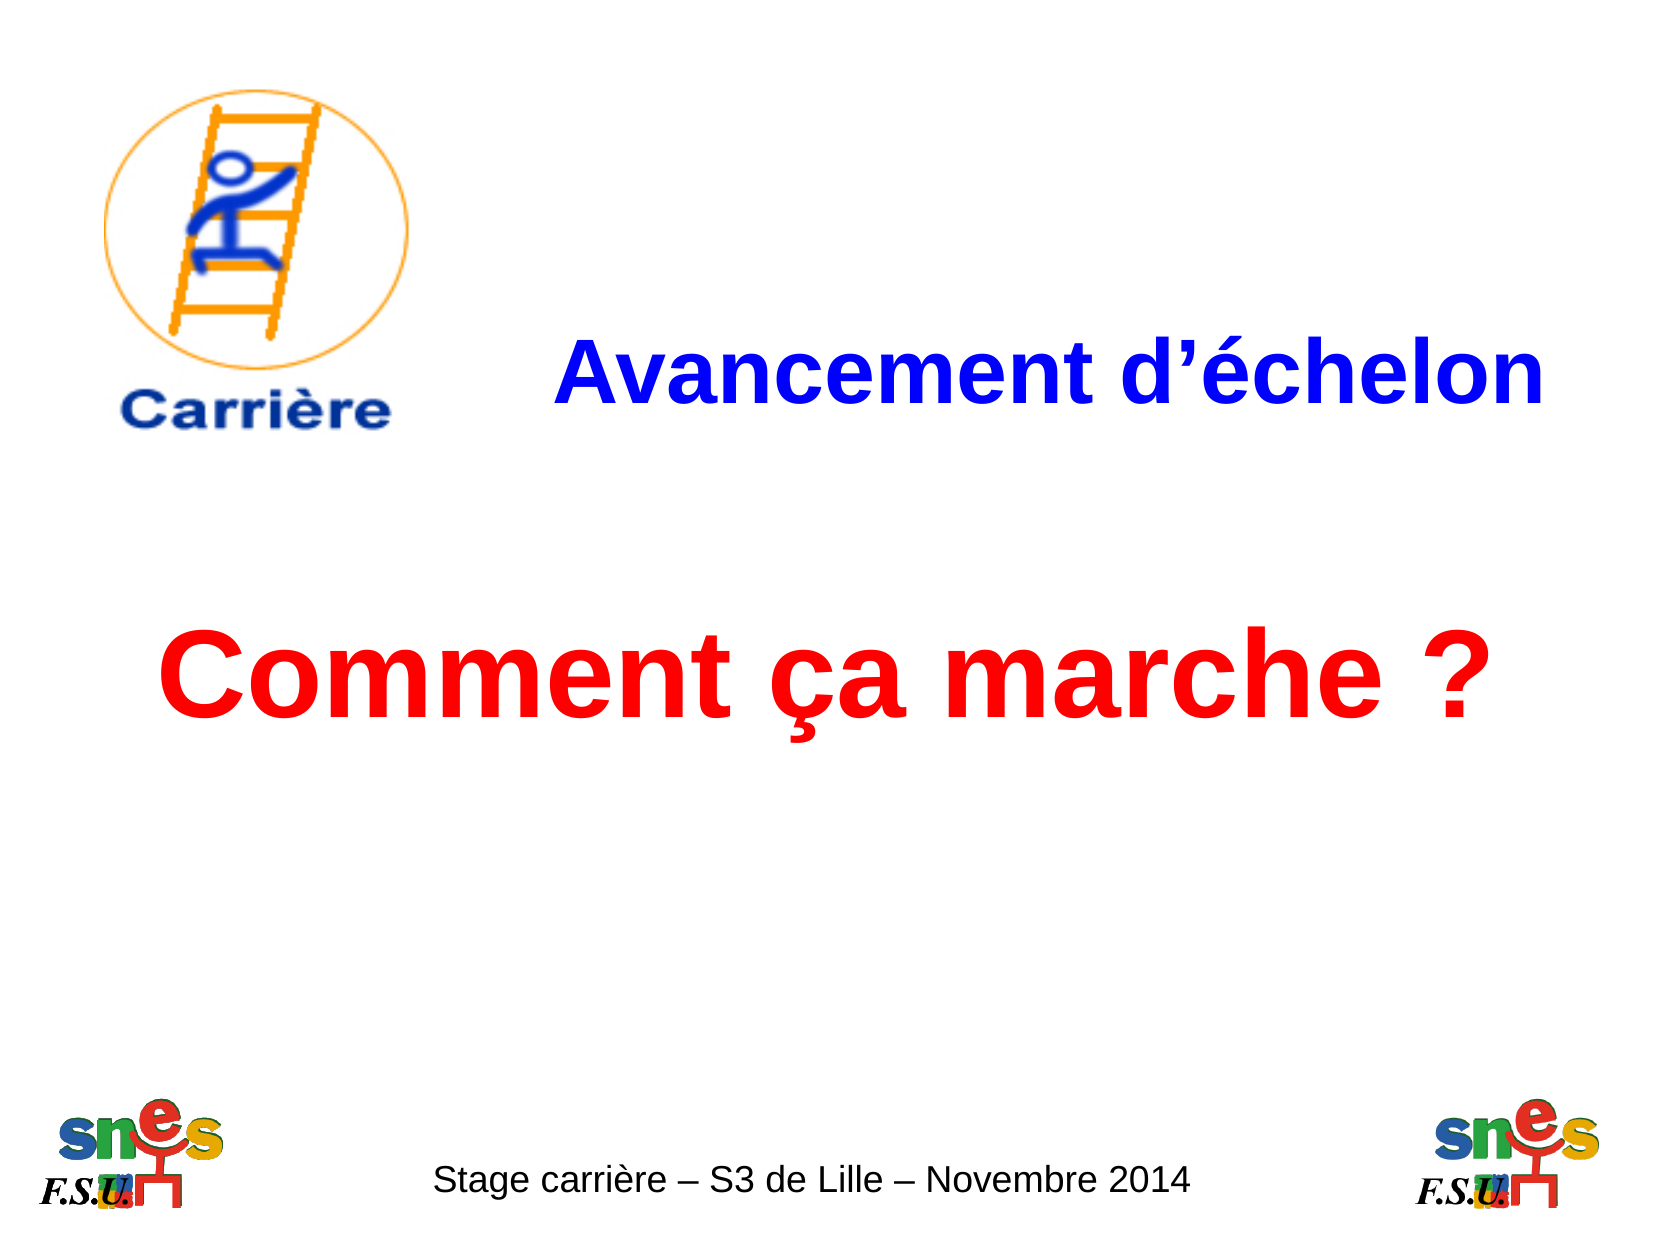

# Avancement d’échelon
Comment ça marche ?
Stage carrière – S3 de Lille – Novembre 2014